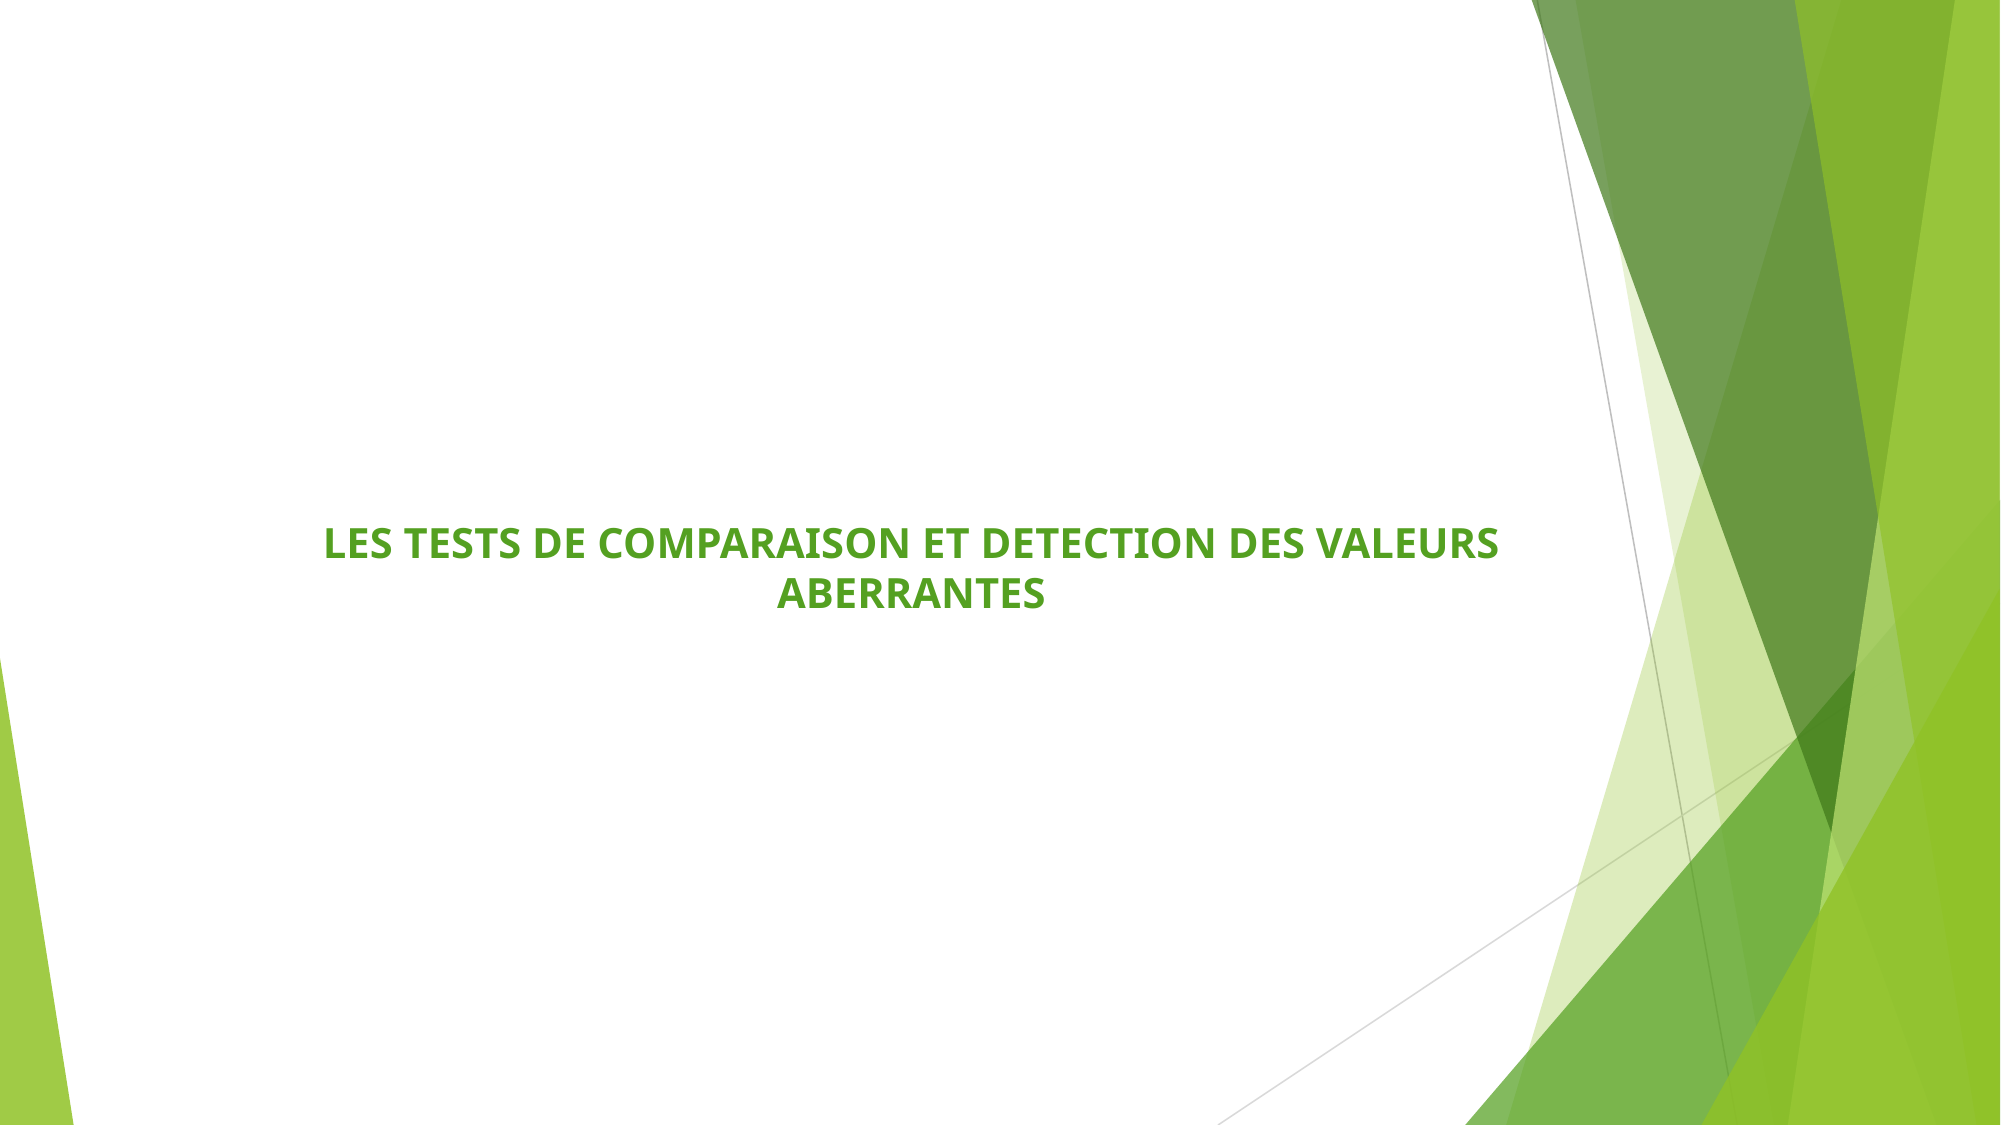

LES TESTS DE COMPARAISON ET DETECTION DES VALEURS ABERRANTES